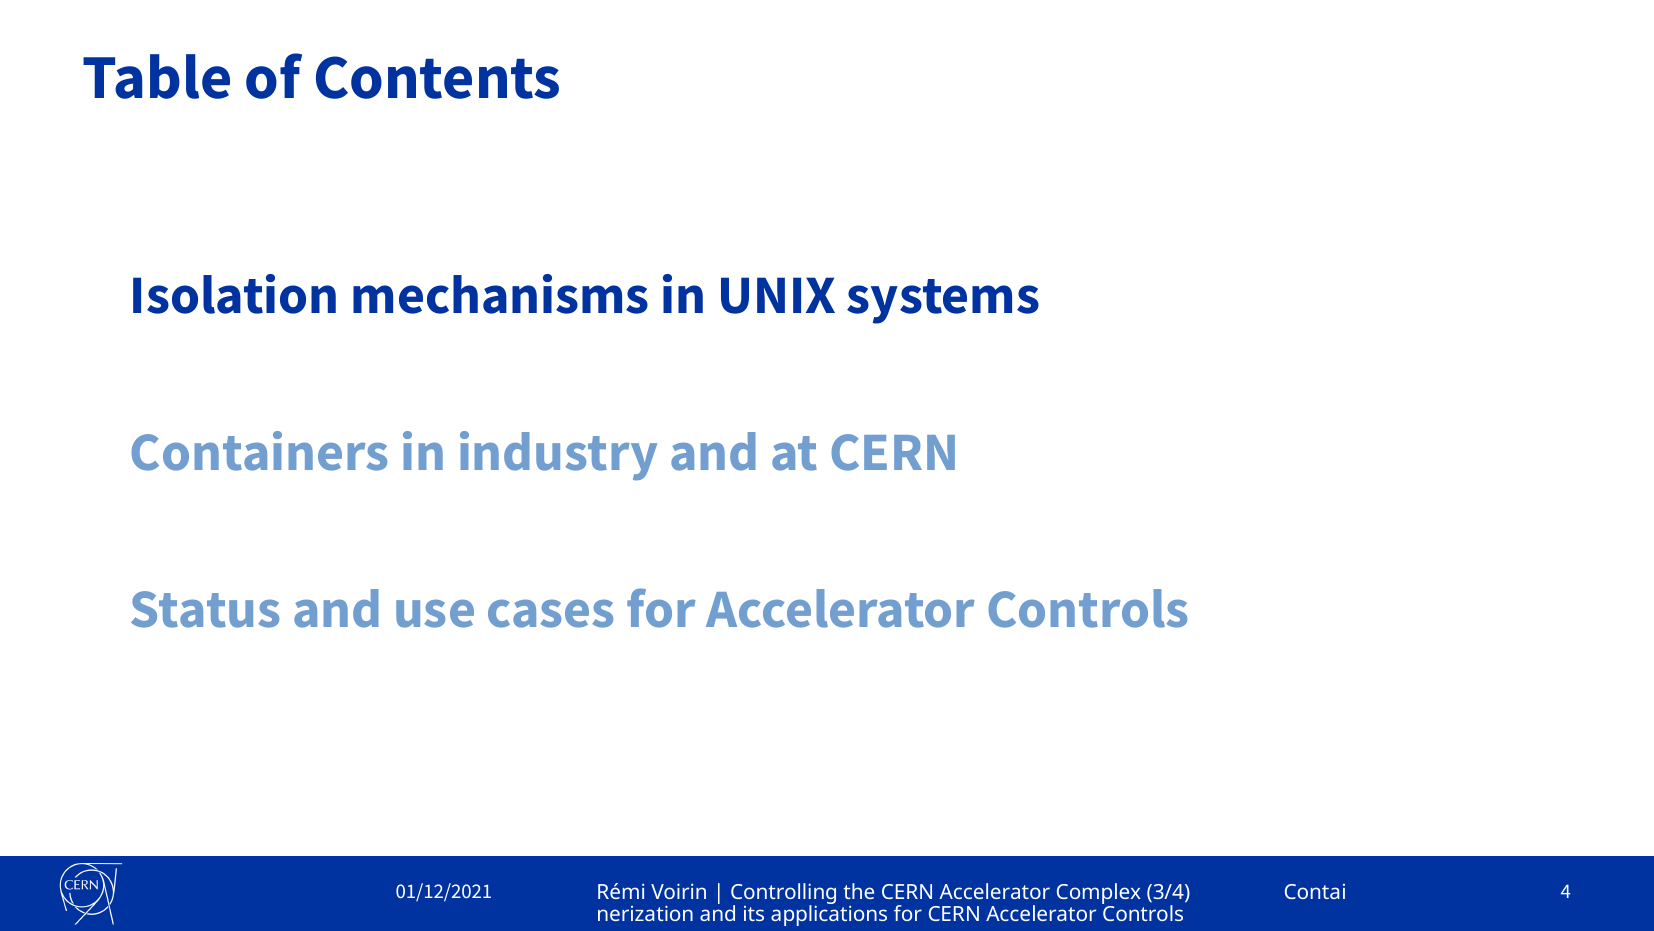

# Table of Contents
Isolation mechanisms in UNIX systems
Containers in industry and at CERN
Status and use cases for Accelerator Controls
01/12/2021
Rémi Voirin | Controlling the CERN Accelerator Complex (3/4) Containerization and its applications for CERN Accelerator Controls
4